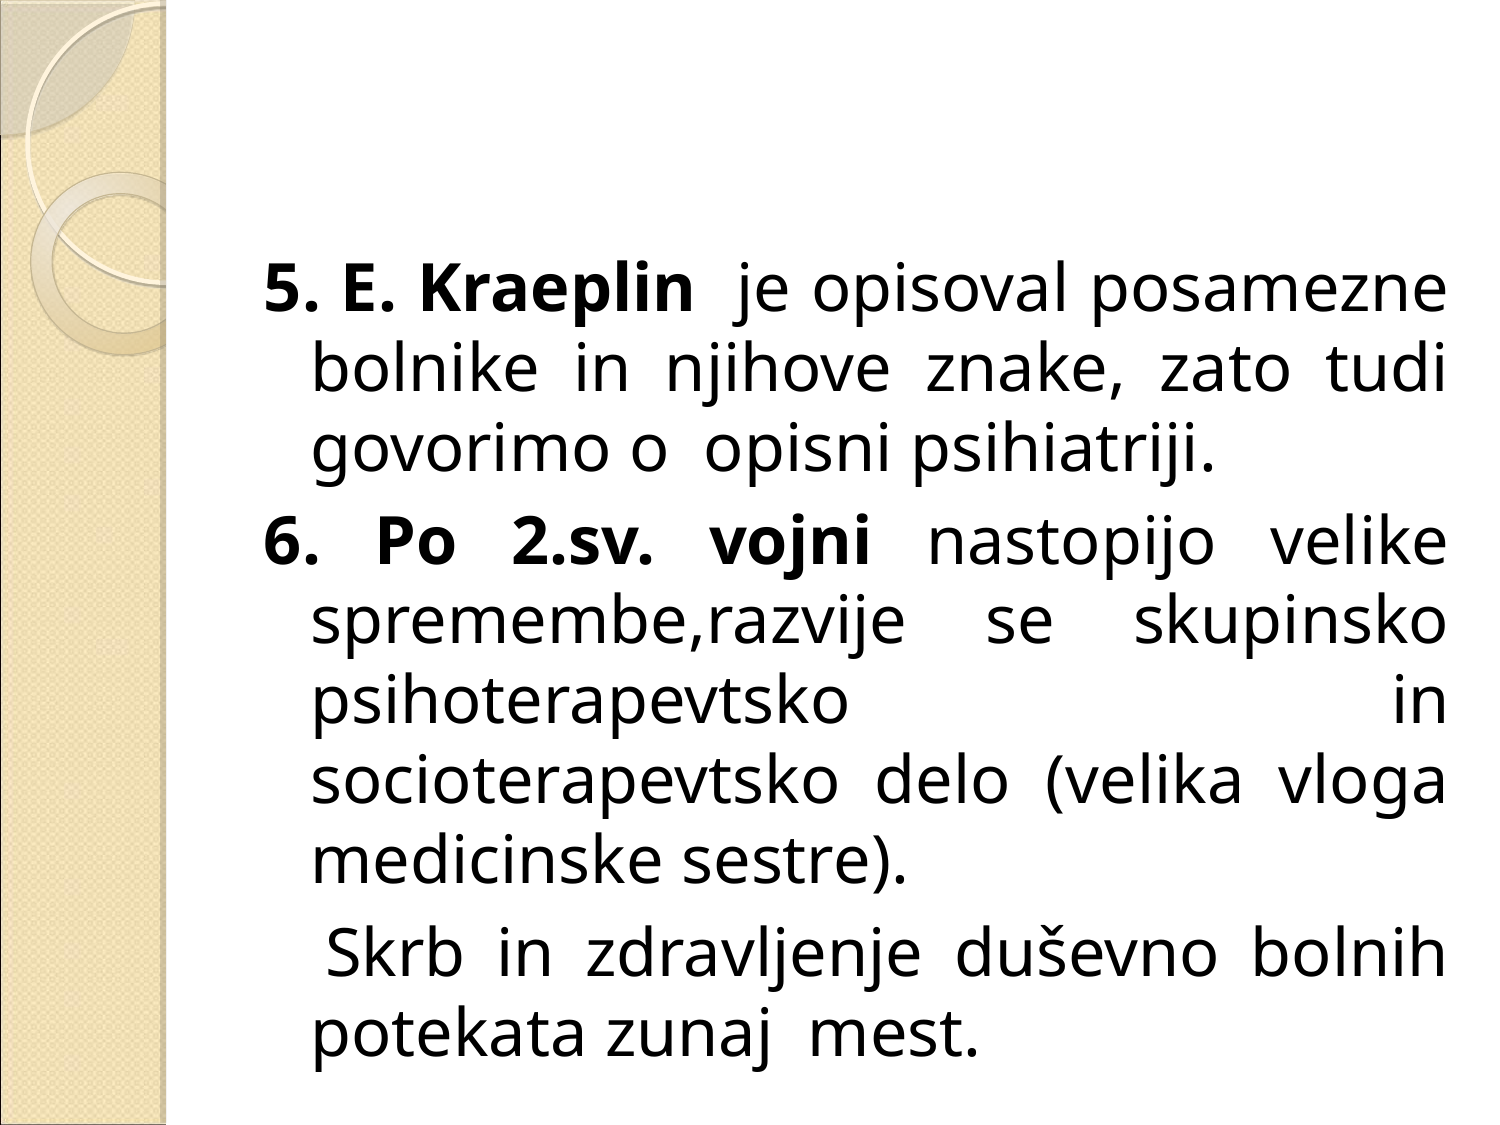

#
5. E. Kraeplin je opisoval posamezne bolnike in njihove znake, zato tudi govorimo o opisni psihiatriji.
6. Po 2.sv. vojni nastopijo velike spremembe,razvije se skupinsko psihoterapevtsko in socioterapevtsko delo (velika vloga medicinske sestre).
 Skrb in zdravljenje duševno bolnih potekata zunaj mest.